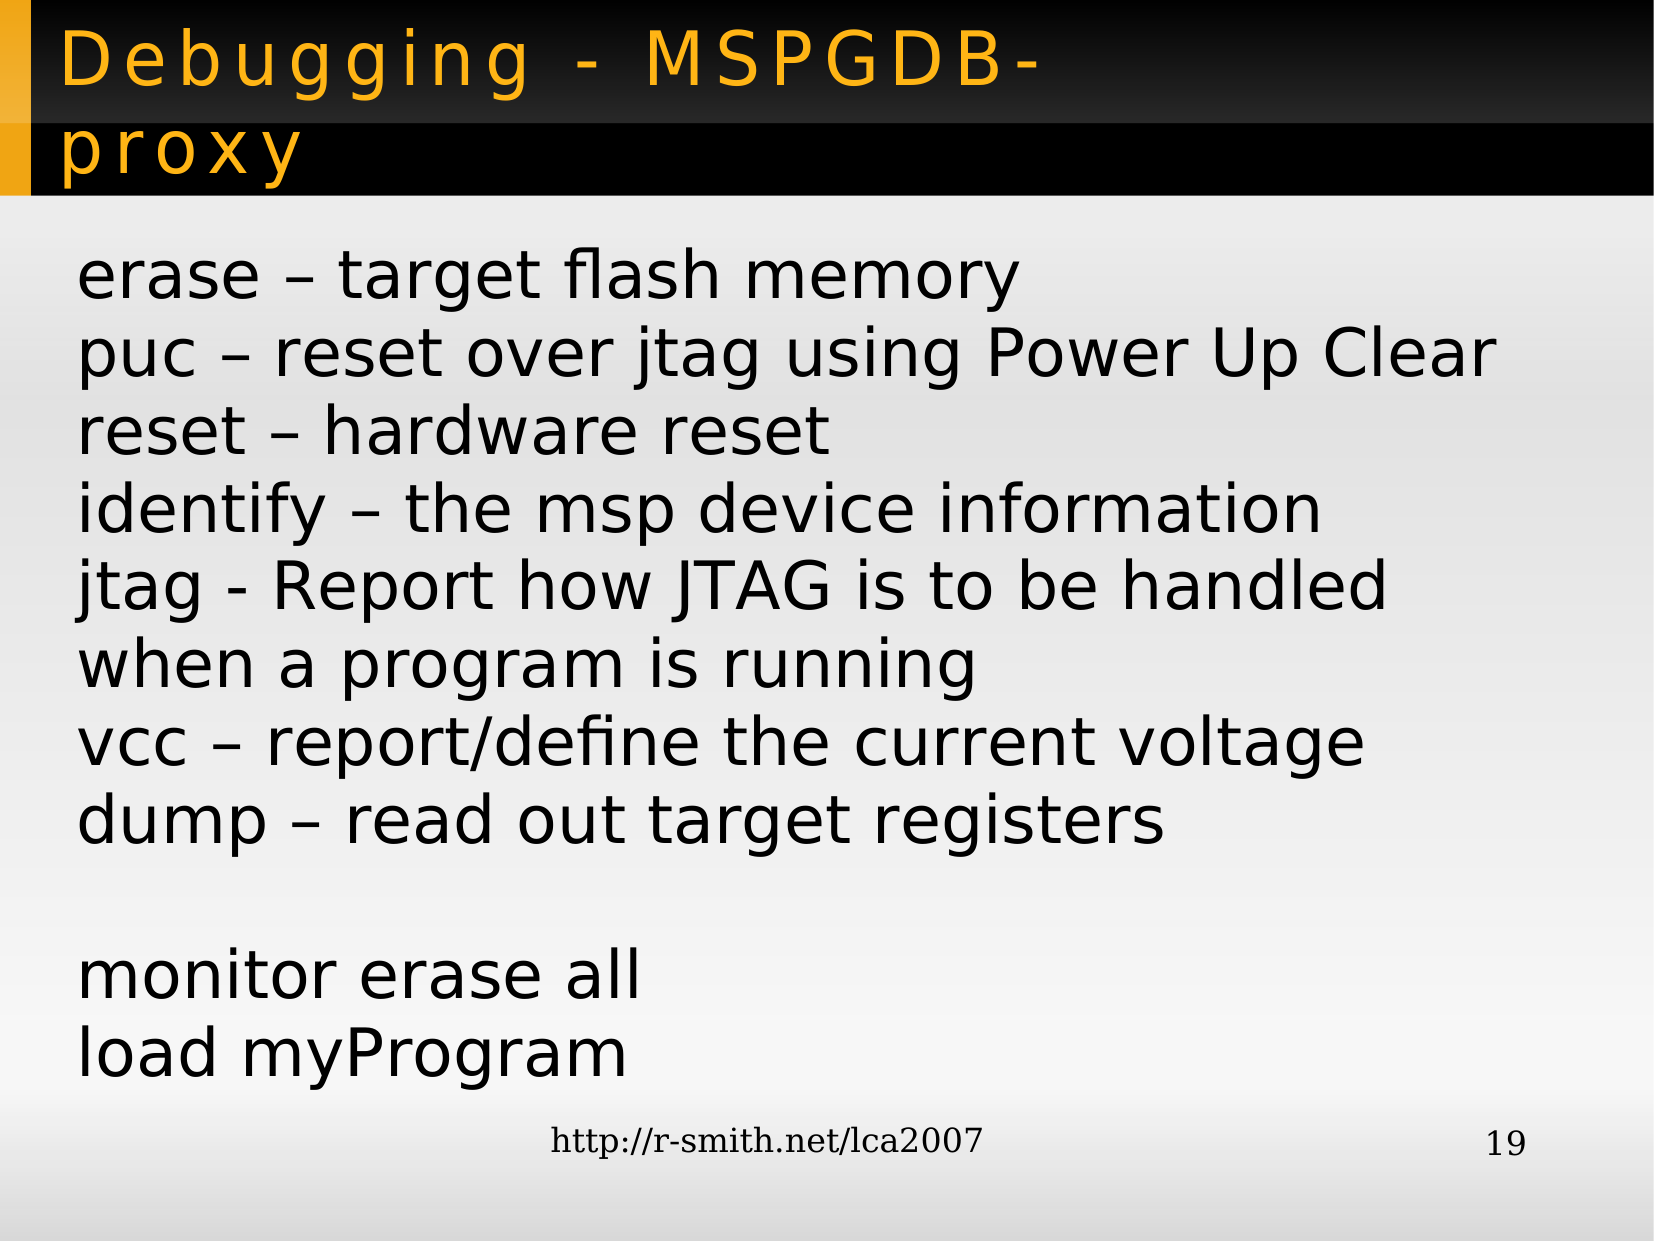

# Debugging - MSPGDB-proxy
erase – target flash memory
puc – reset over jtag using Power Up Clear
reset – hardware reset
identify – the msp device information
jtag - Report how JTAG is to be handled when a program is running
vcc – report/define the current voltage
dump – read out target registers
monitor erase all
load myProgram
http://r-smith.net/lca2007
19